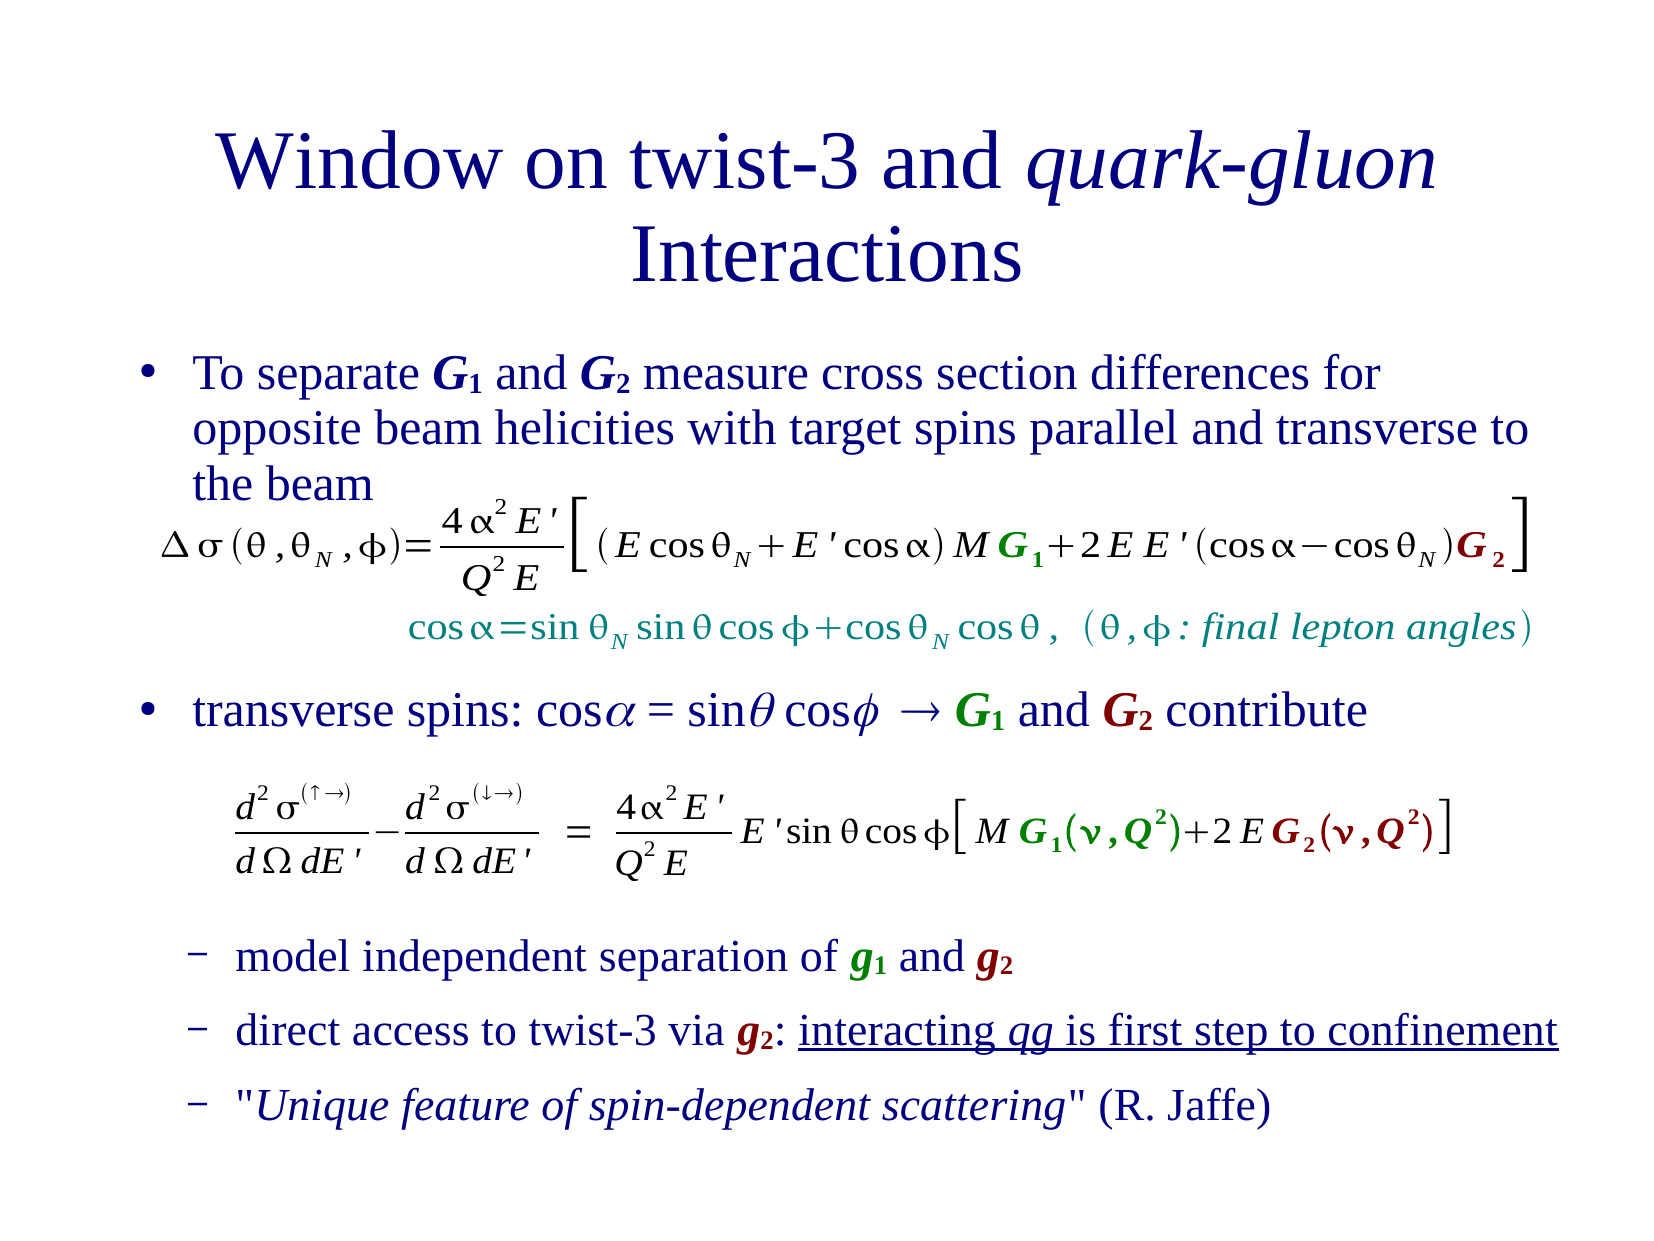

# Window on twist-3 and quark-gluon Interactions
To separate G1 and G2 measure cross section differences for opposite beam helicities with target spins parallel and transverse to the beam
transverse spins: cos = sin cos  G1 and G2 contribute
model independent separation of g1 and g2
direct access to twist-3 via g2: interacting qg is first step to confinement
"Unique feature of spin-dependent scattering" (R. Jaffe)